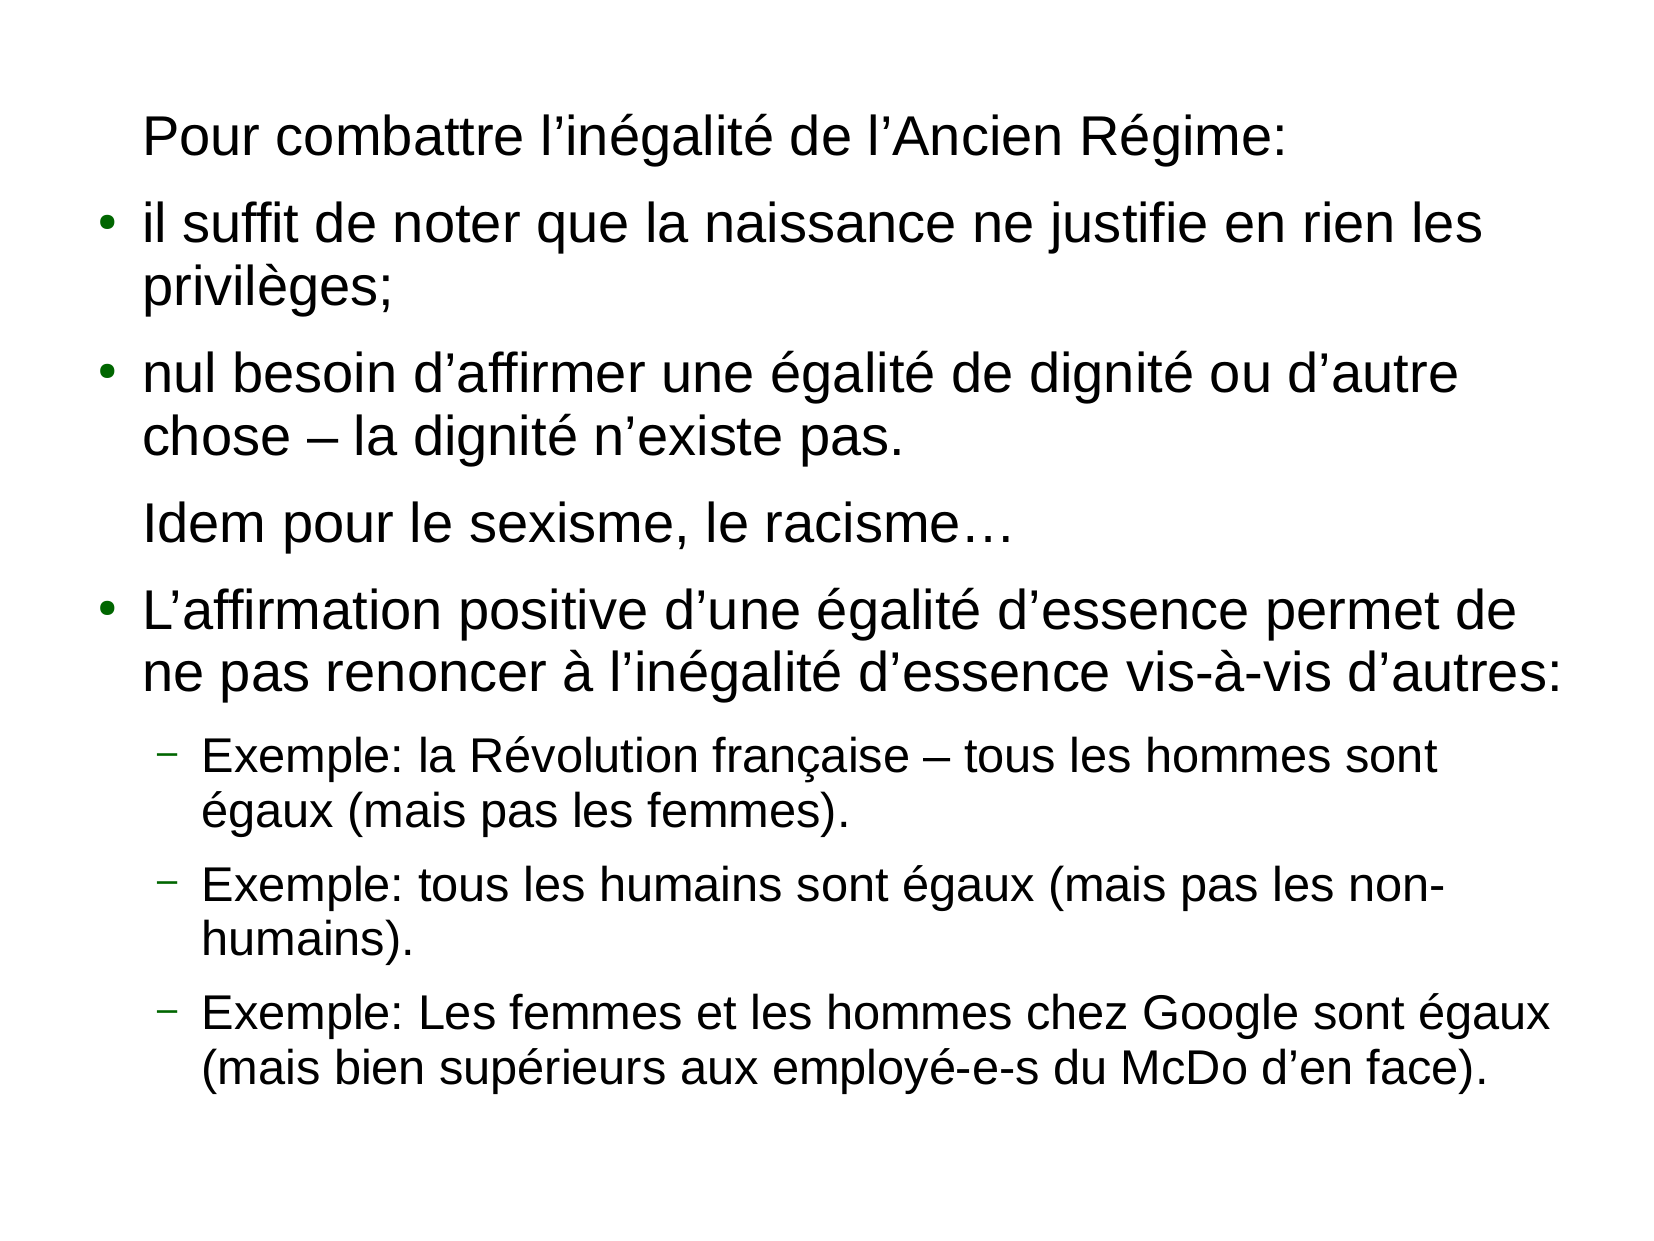

# Pour combattre l’inégalité de l’Ancien Régime:
il suffit de noter que la naissance ne justifie en rien les privilèges;
nul besoin d’affirmer une égalité de dignité ou d’autre chose – la dignité n’existe pas.
Idem pour le sexisme, le racisme…
L’affirmation positive d’une égalité d’essence permet de ne pas renoncer à l’inégalité d’essence vis-à-vis d’autres:
Exemple: la Révolution française – tous les hommes sont égaux (mais pas les femmes).
Exemple: tous les humains sont égaux (mais pas les non-humains).
Exemple: Les femmes et les hommes chez Google sont égaux (mais bien supérieurs aux employé-e-s du McDo d’en face).